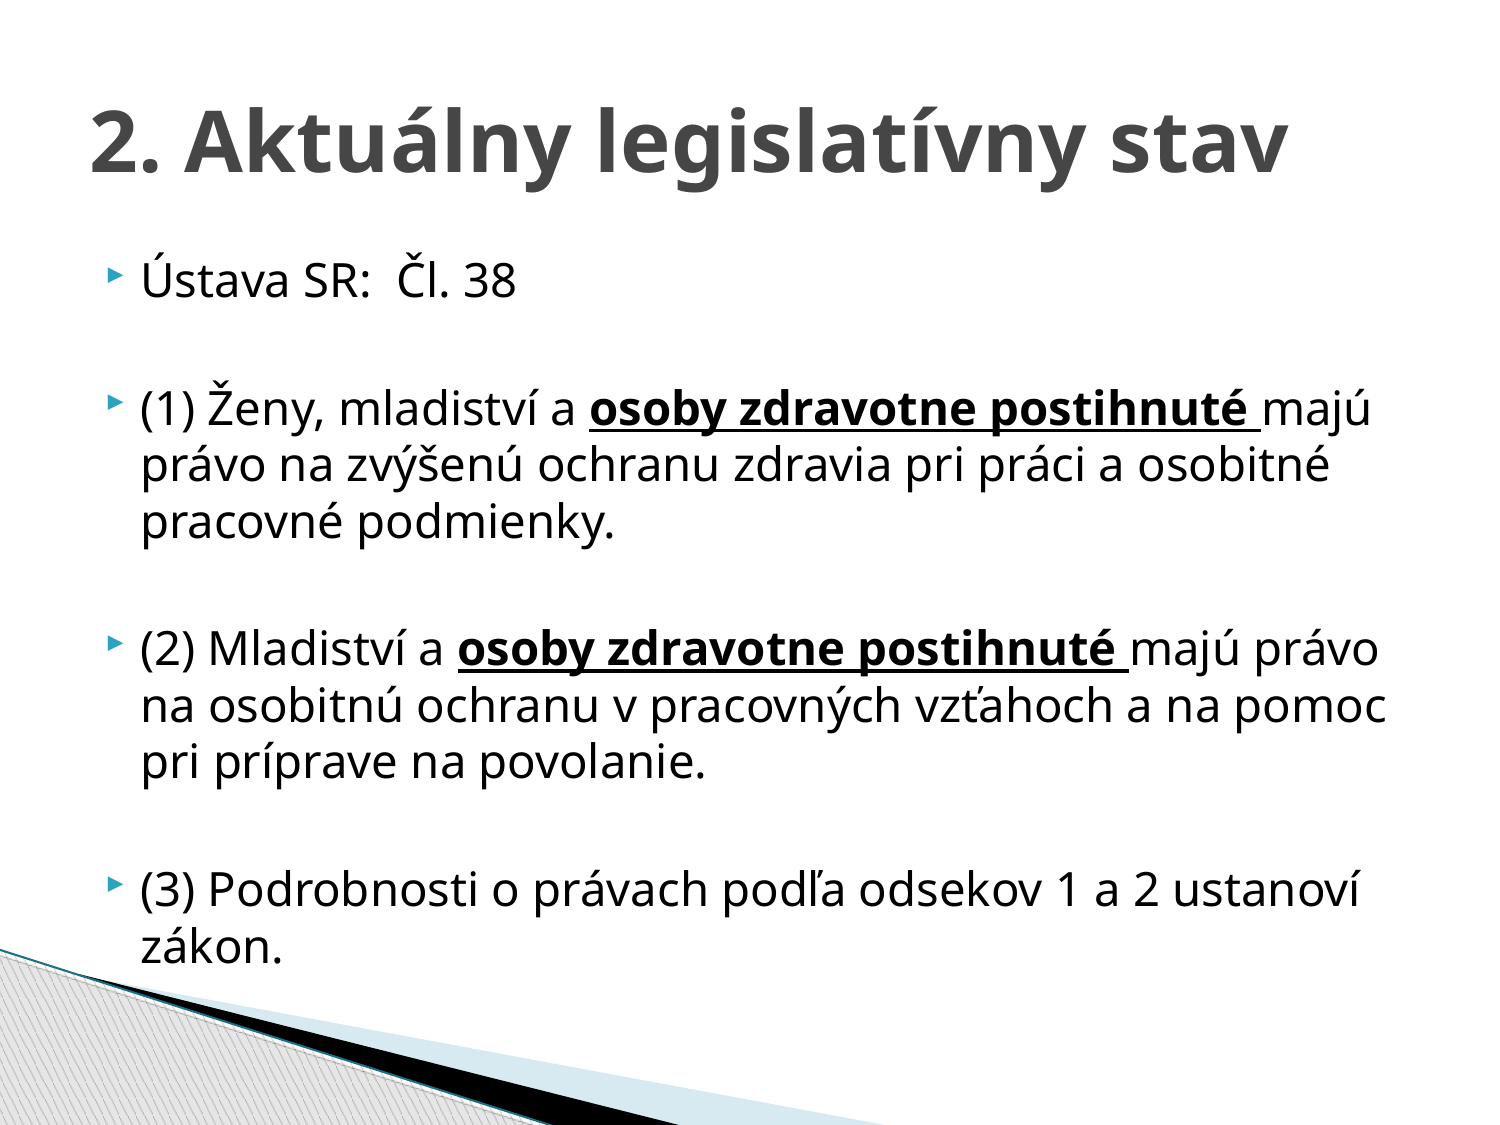

2. Aktuálny legislatívny stav
# Ústava SR: Čl. 38
(1) Ženy, mladiství a osoby zdravotne postihnuté majú právo na zvýšenú ochranu zdravia pri práci a osobitné pracovné podmienky.
(2) Mladiství a osoby zdravotne postihnuté majú právo na osobitnú ochranu v pracovných vzťahoch a na pomoc pri príprave na povolanie.
(3) Podrobnosti o právach podľa odsekov 1 a 2 ustanoví zákon.